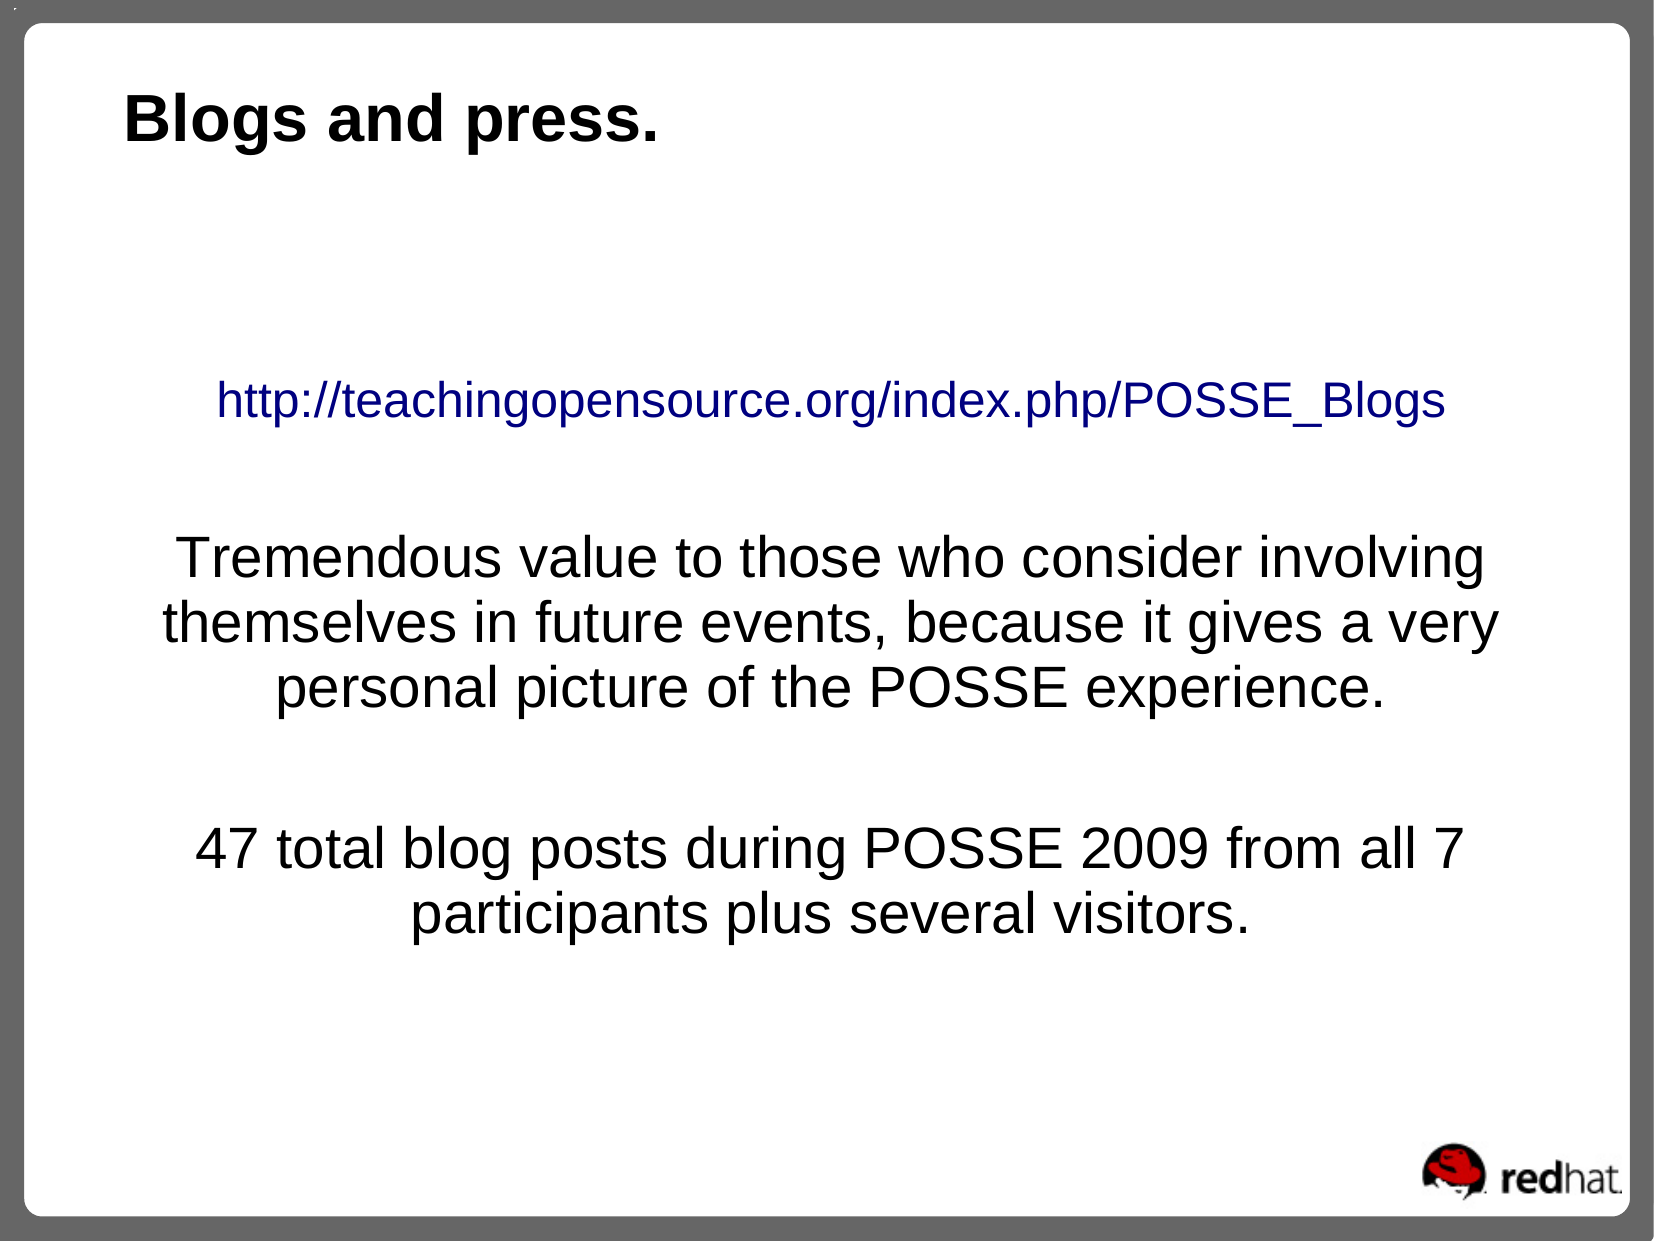

# Blogs and press.
http://teachingopensource.org/index.php/POSSE_Blogs
Tremendous value to those who consider involving themselves in future events, because it gives a very personal picture of the POSSE experience.
47 total blog posts during POSSE 2009 from all 7 participants plus several visitors.